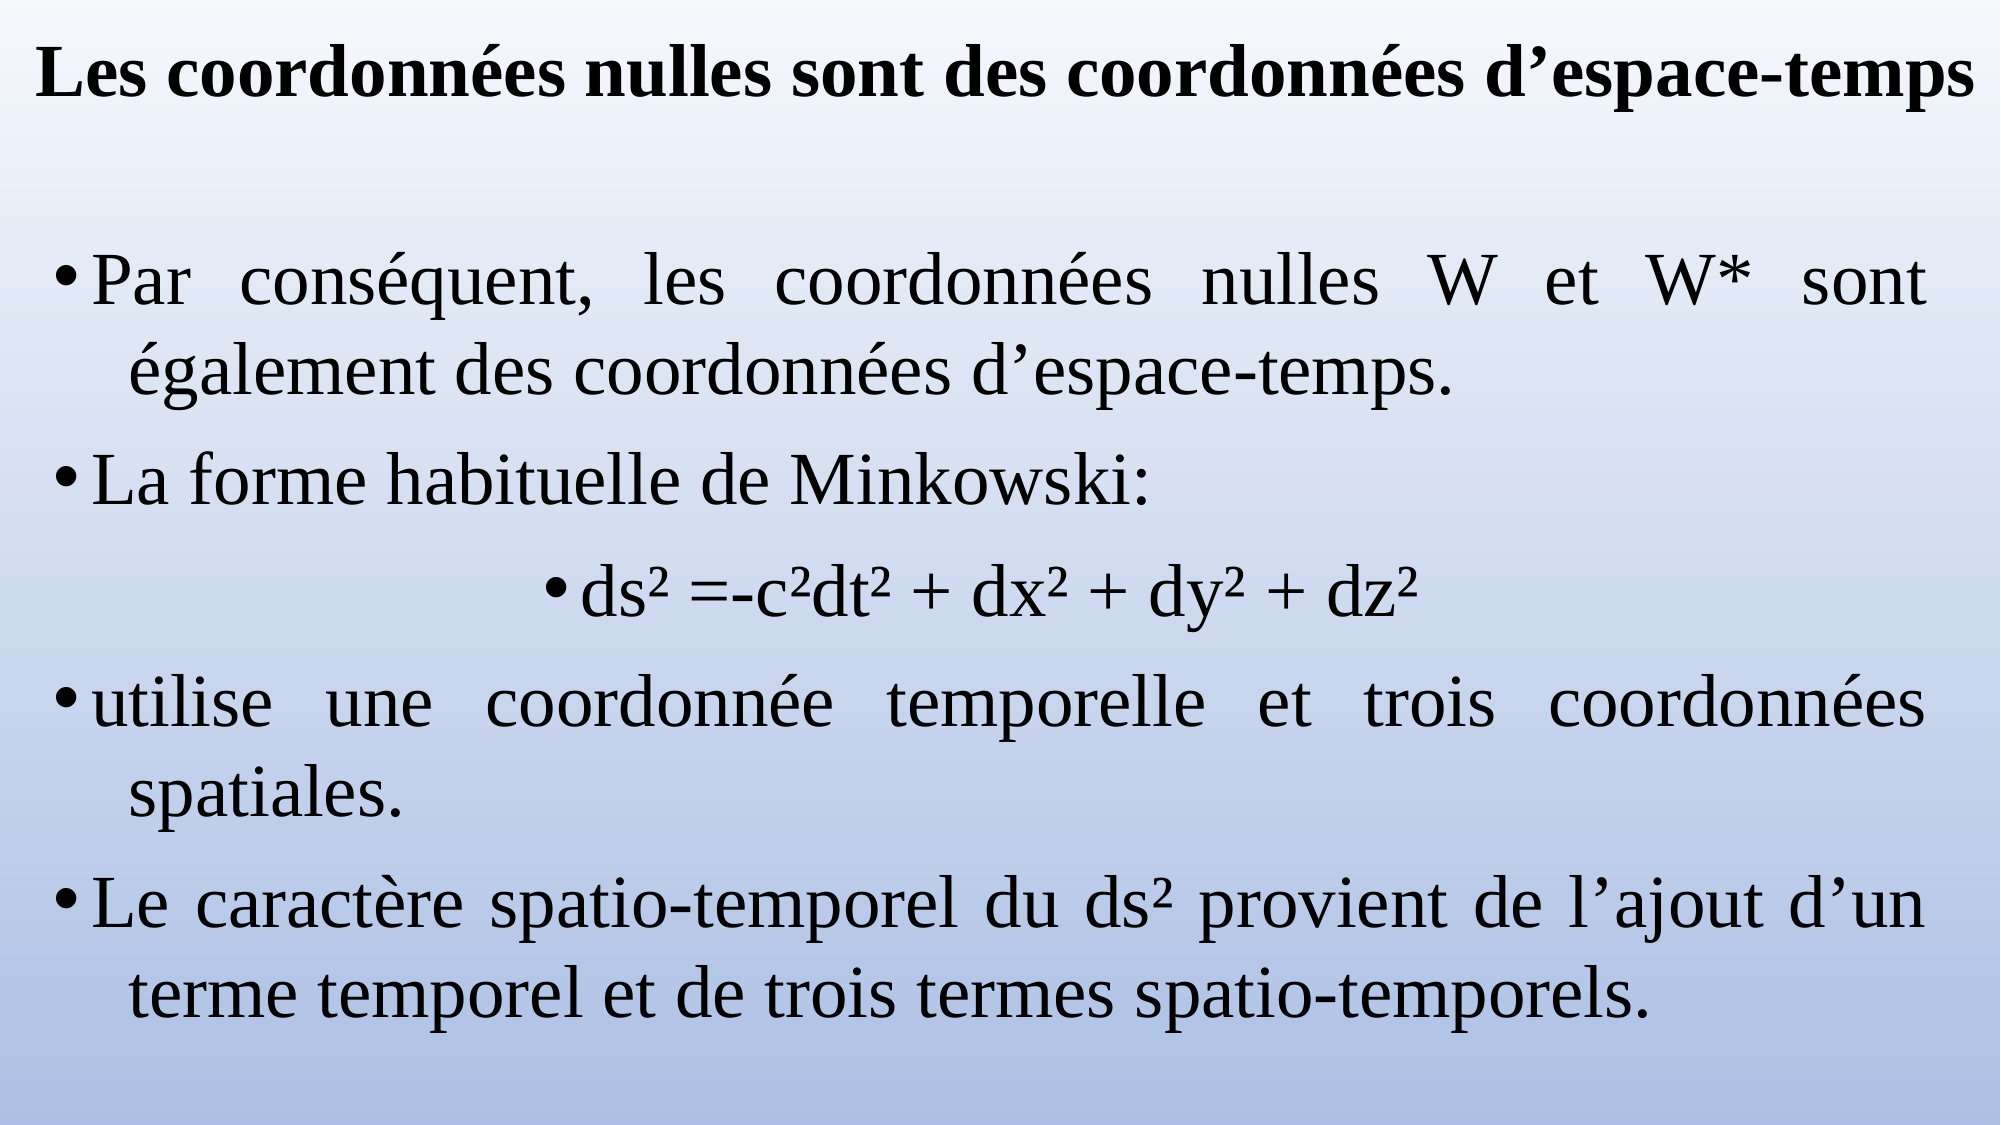

# Les coordonnées nulles sont des coordonnées d’espace-temps
Par conséquent, les coordonnées nulles W et W* sont également des coordonnées d’espace-temps.
La forme habituelle de Minkowski:
ds² =-c²dt² + dx² + dy² + dz²
utilise une coordonnée temporelle et trois coordonnées spatiales.
Le caractère spatio-temporel du ds² provient de l’ajout d’un terme temporel et de trois termes spatio-temporels.